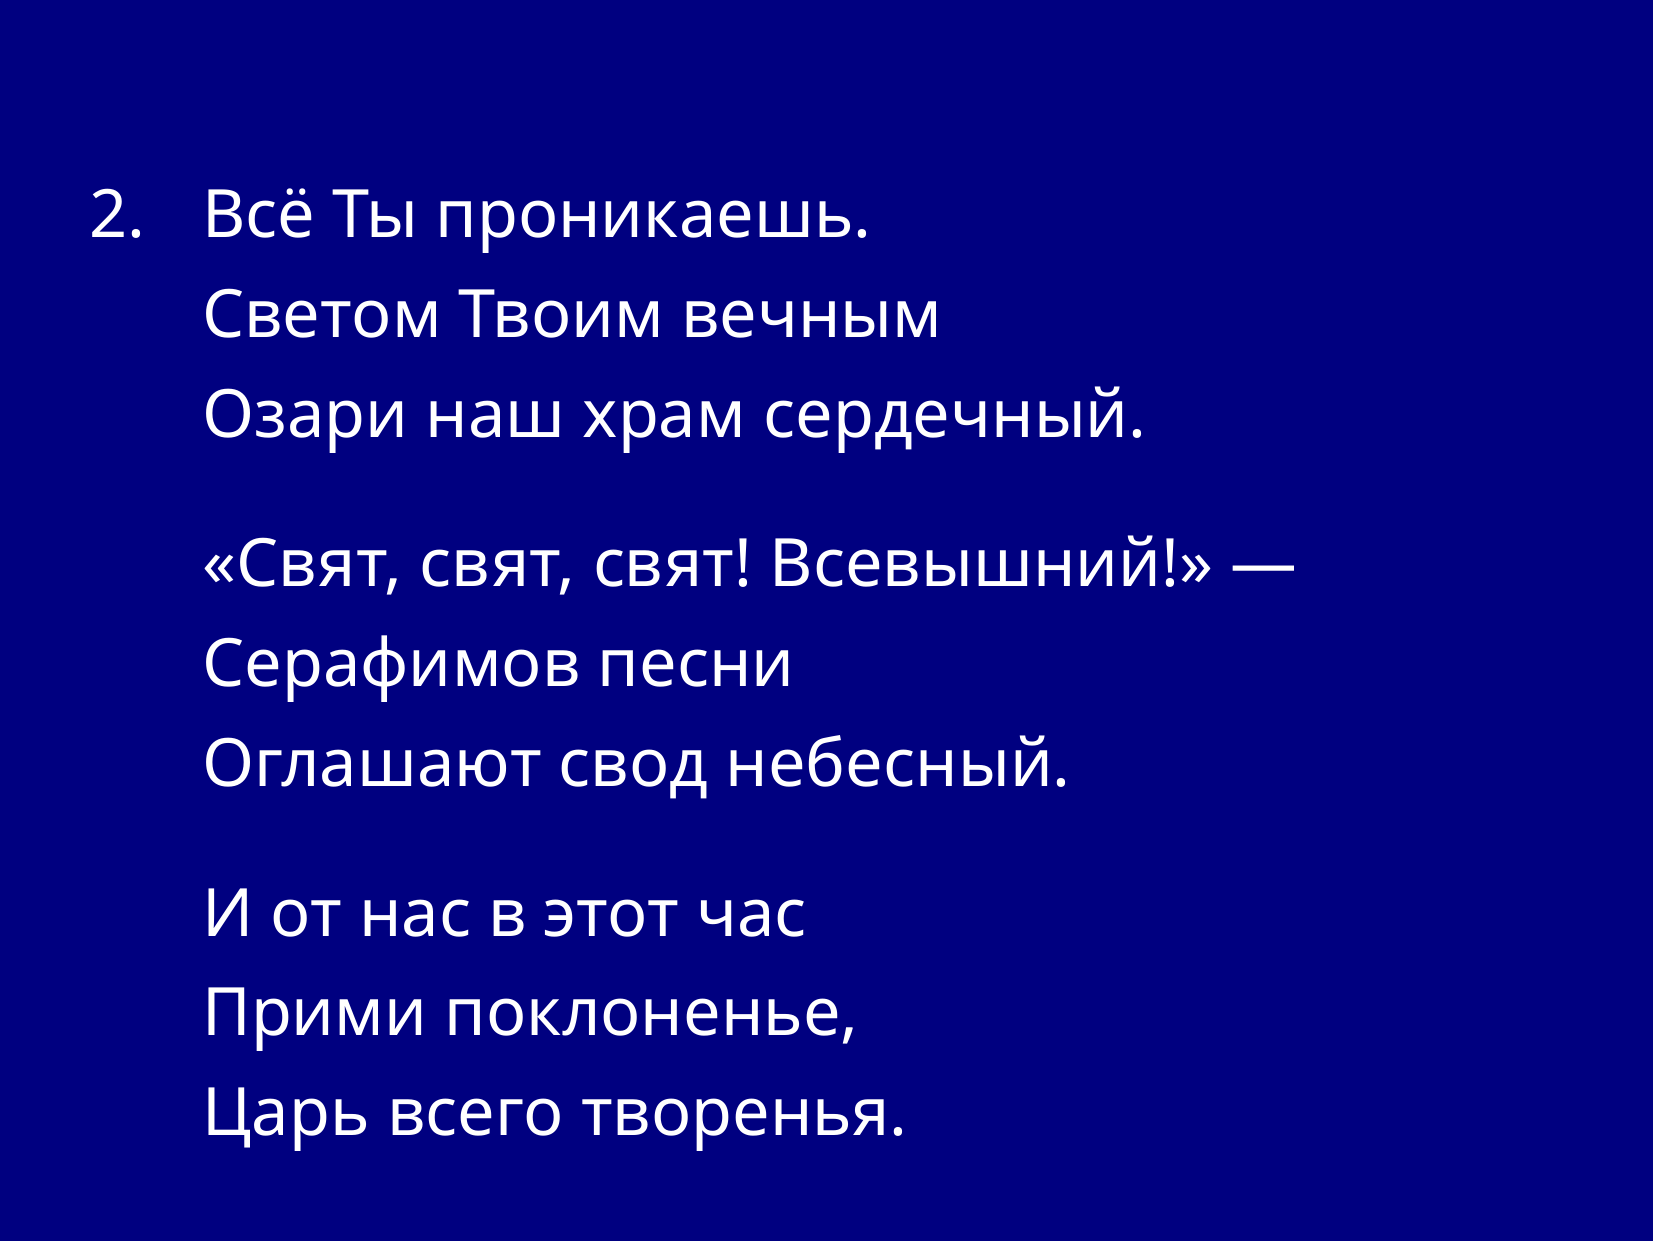

2.	Всё Ты проникаешь.
	Светом Твоим вечным
	Озари наш храм сердечный.
	«Свят, свят, свят! Всевышний!» —
	Серафимов песни
	Оглашают свод небесный.
	И от нас в этот час
	Прими поклоненье,
	Царь всего творенья.